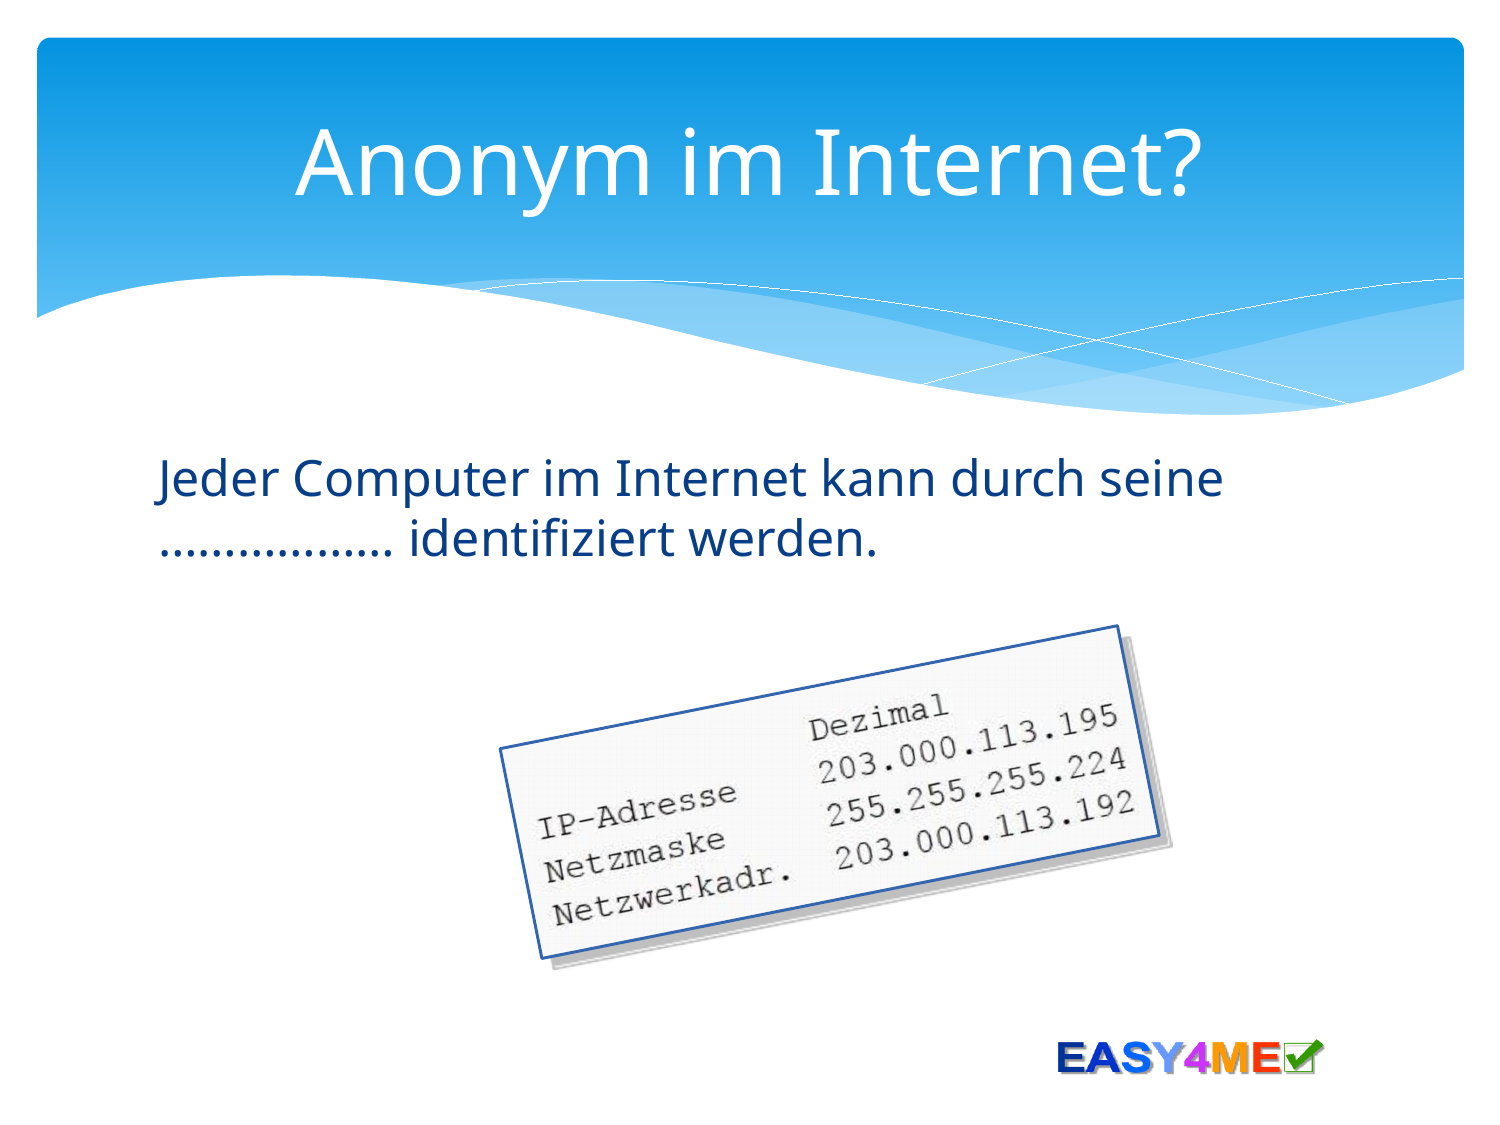

Anonym im Internet?
# Jeder Computer im Internet kann durch seine ……………… identifiziert werden.